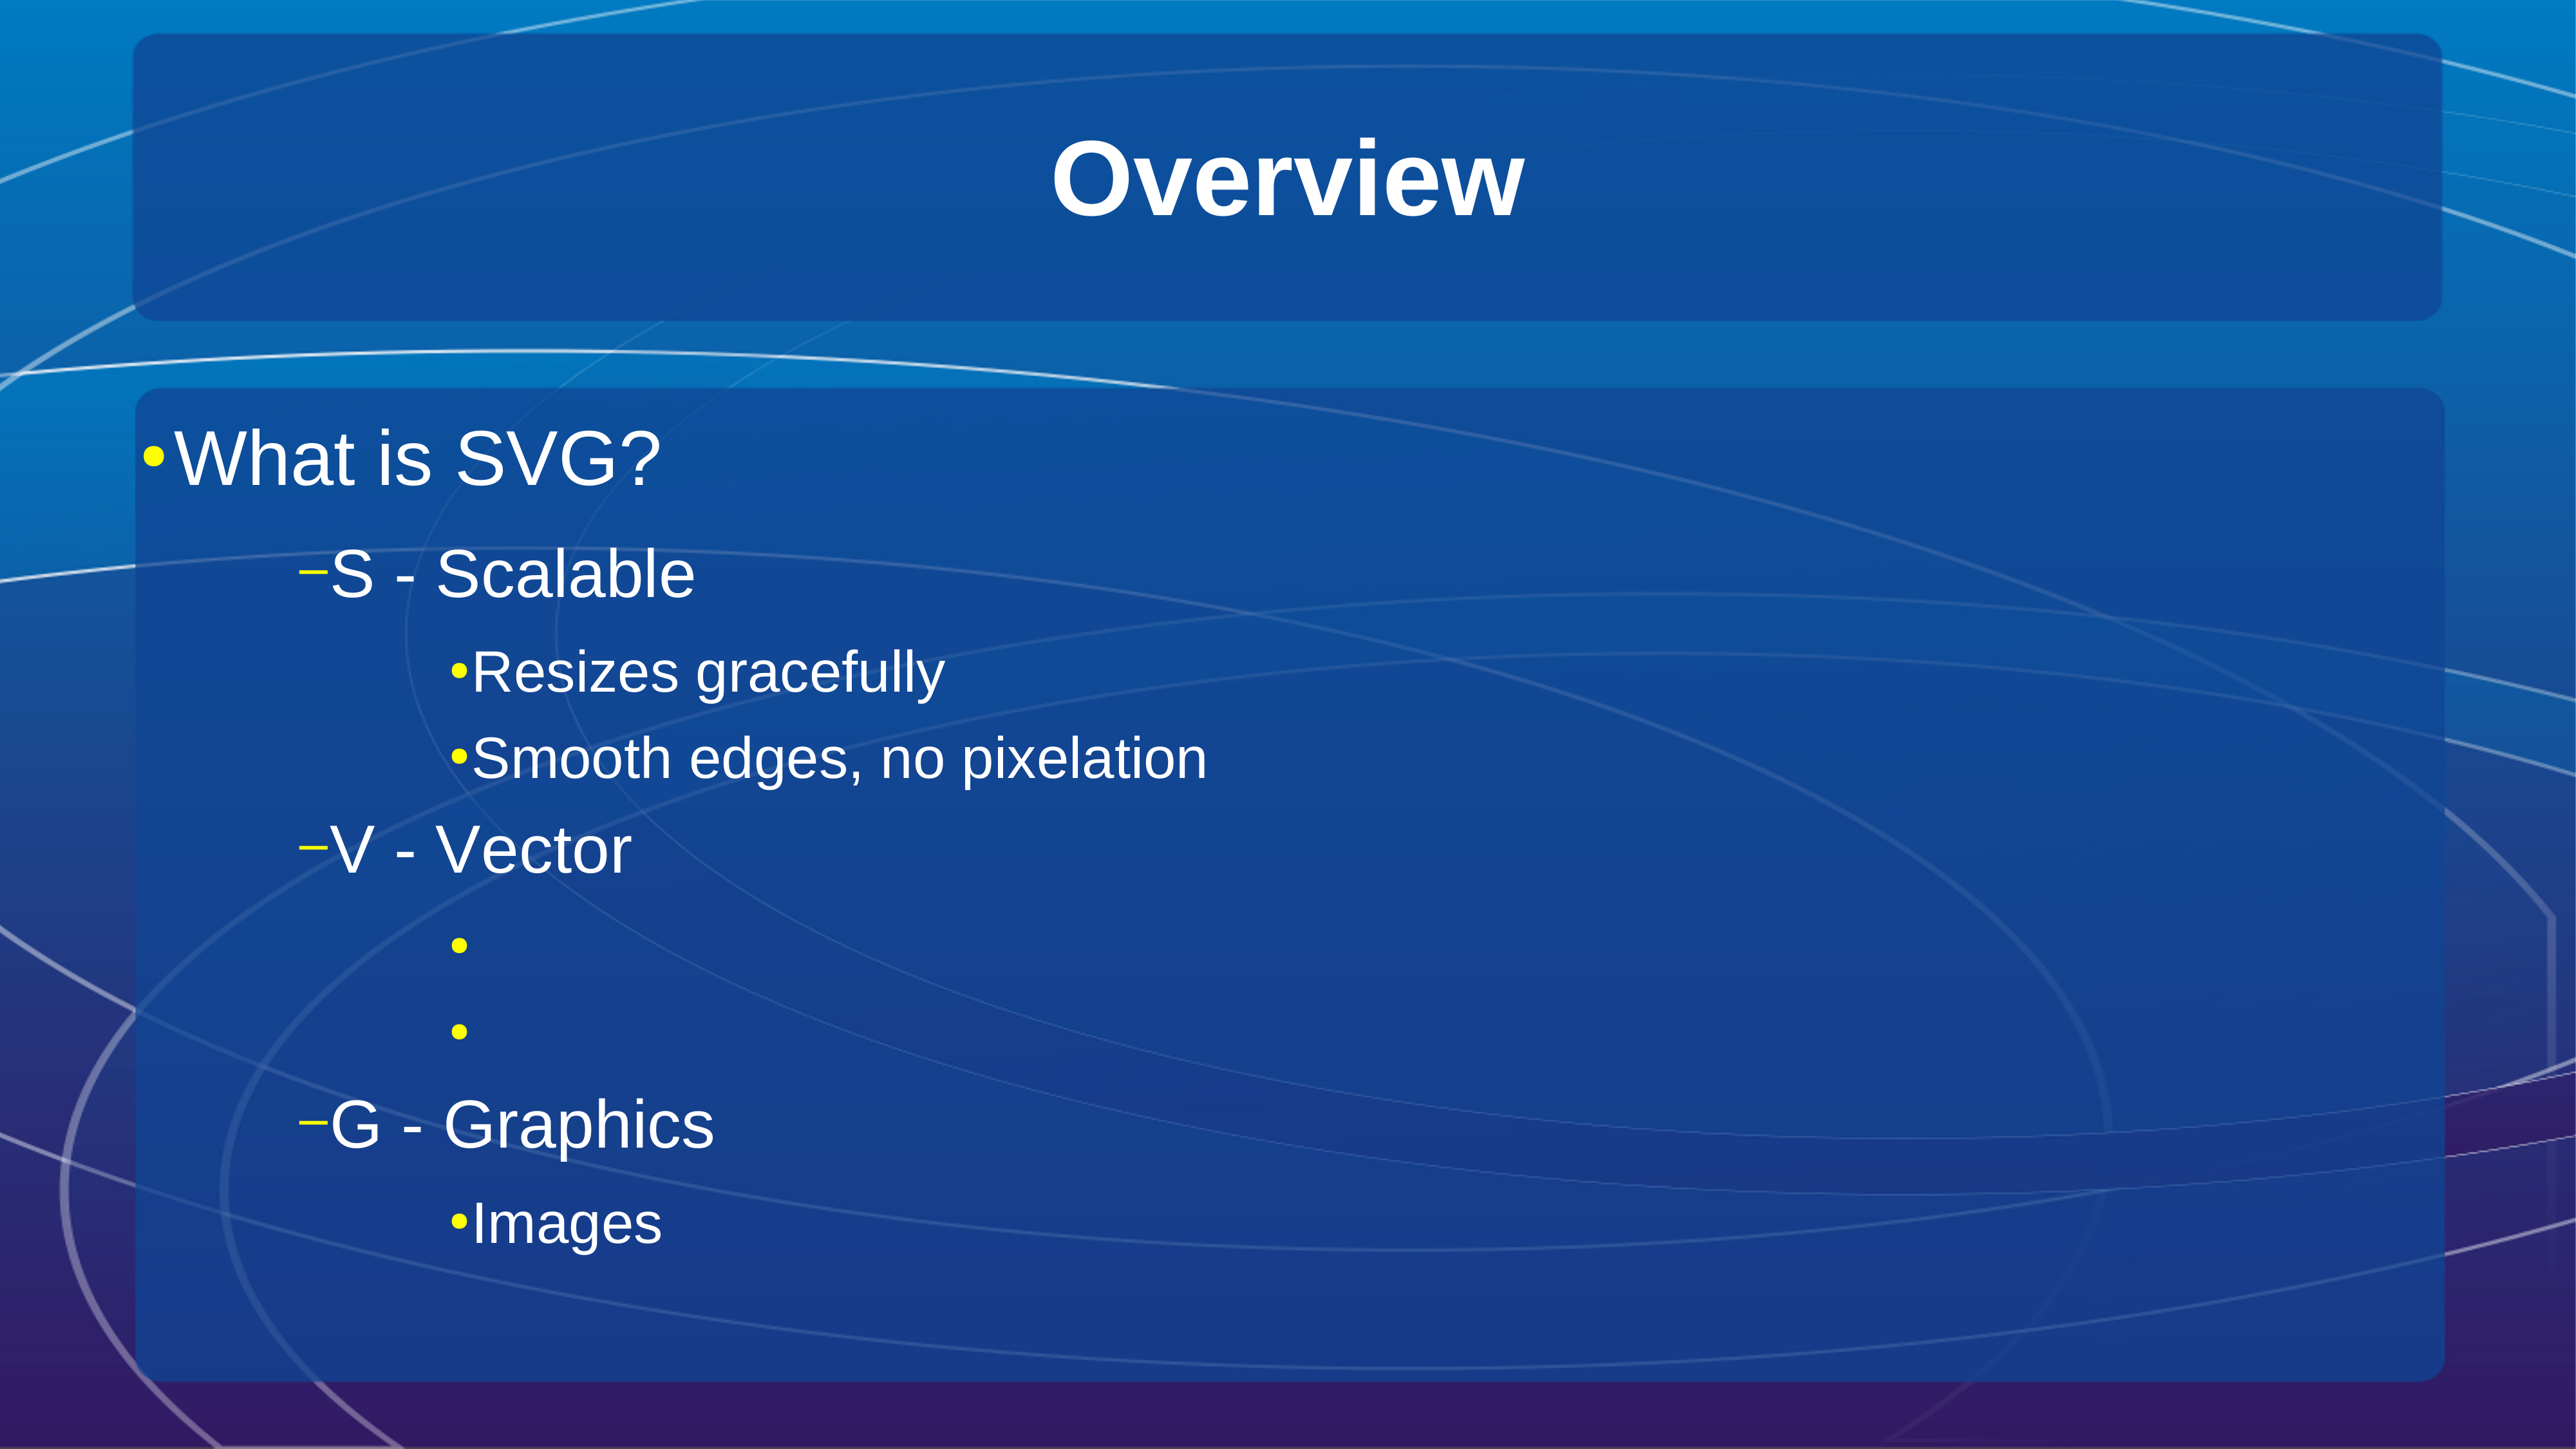

# Overview
What is SVG?
S - Scalable
Resizes gracefully
Smooth edges, no pixelation
V - Vector
G - Graphics
Images